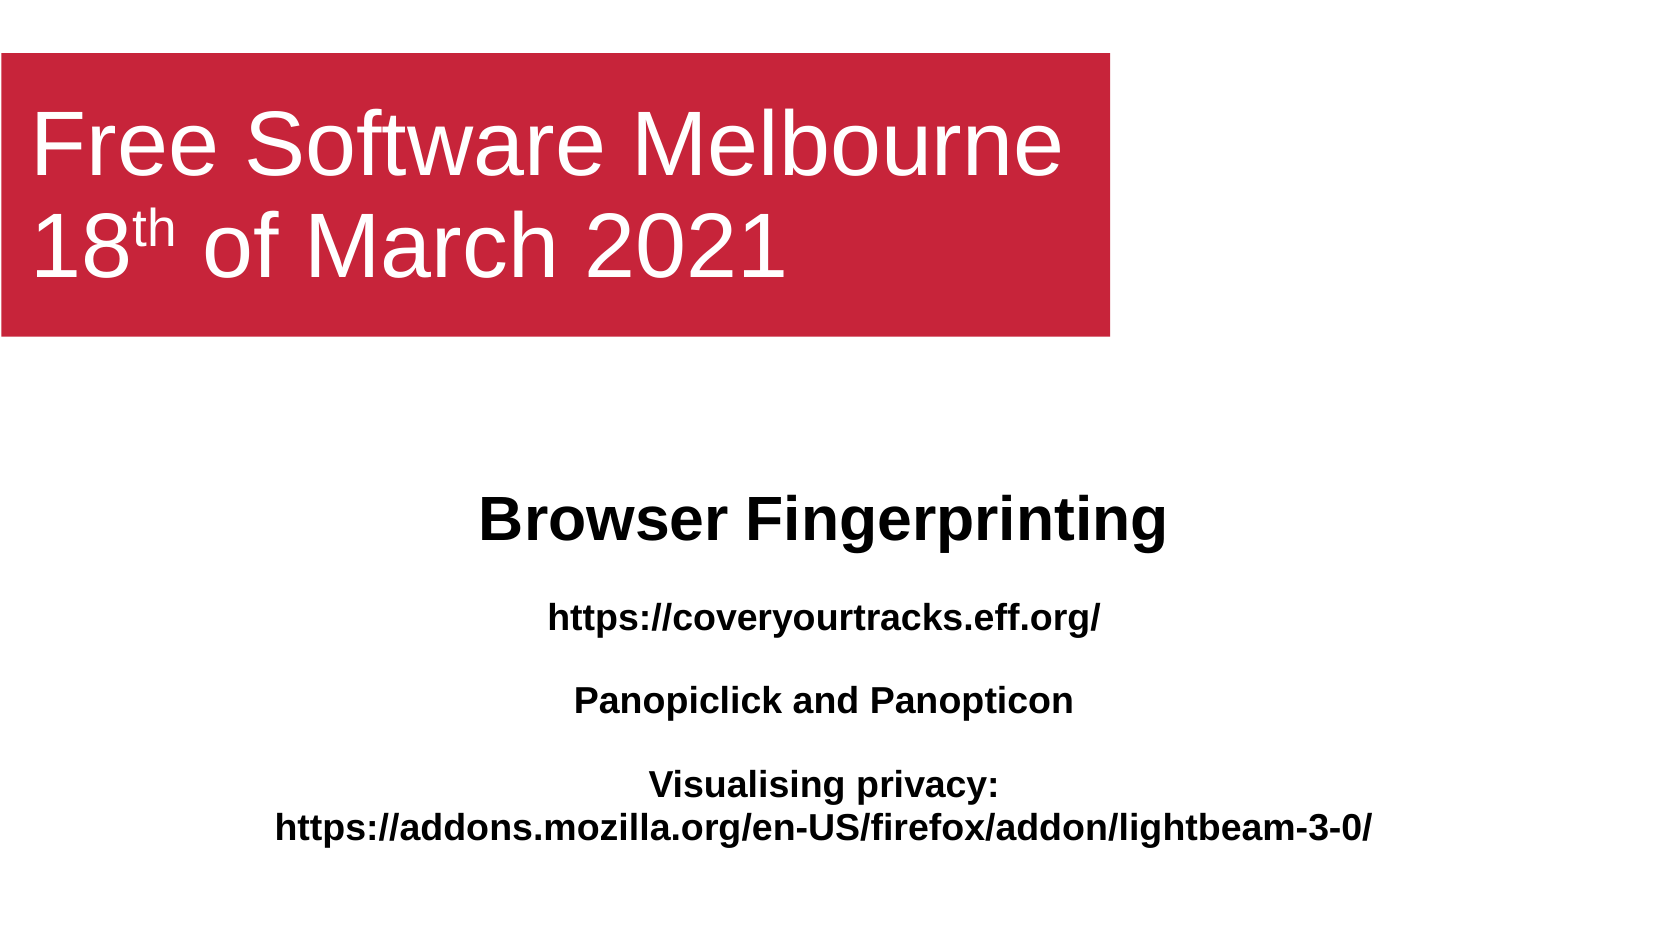

# Free Software Melbourne 18th of March 2021
Browser Fingerprinting
https://coveryourtracks.eff.org/
Panopiclick and Panopticon
Visualising privacy:
https://addons.mozilla.org/en-US/firefox/addon/lightbeam-3-0/